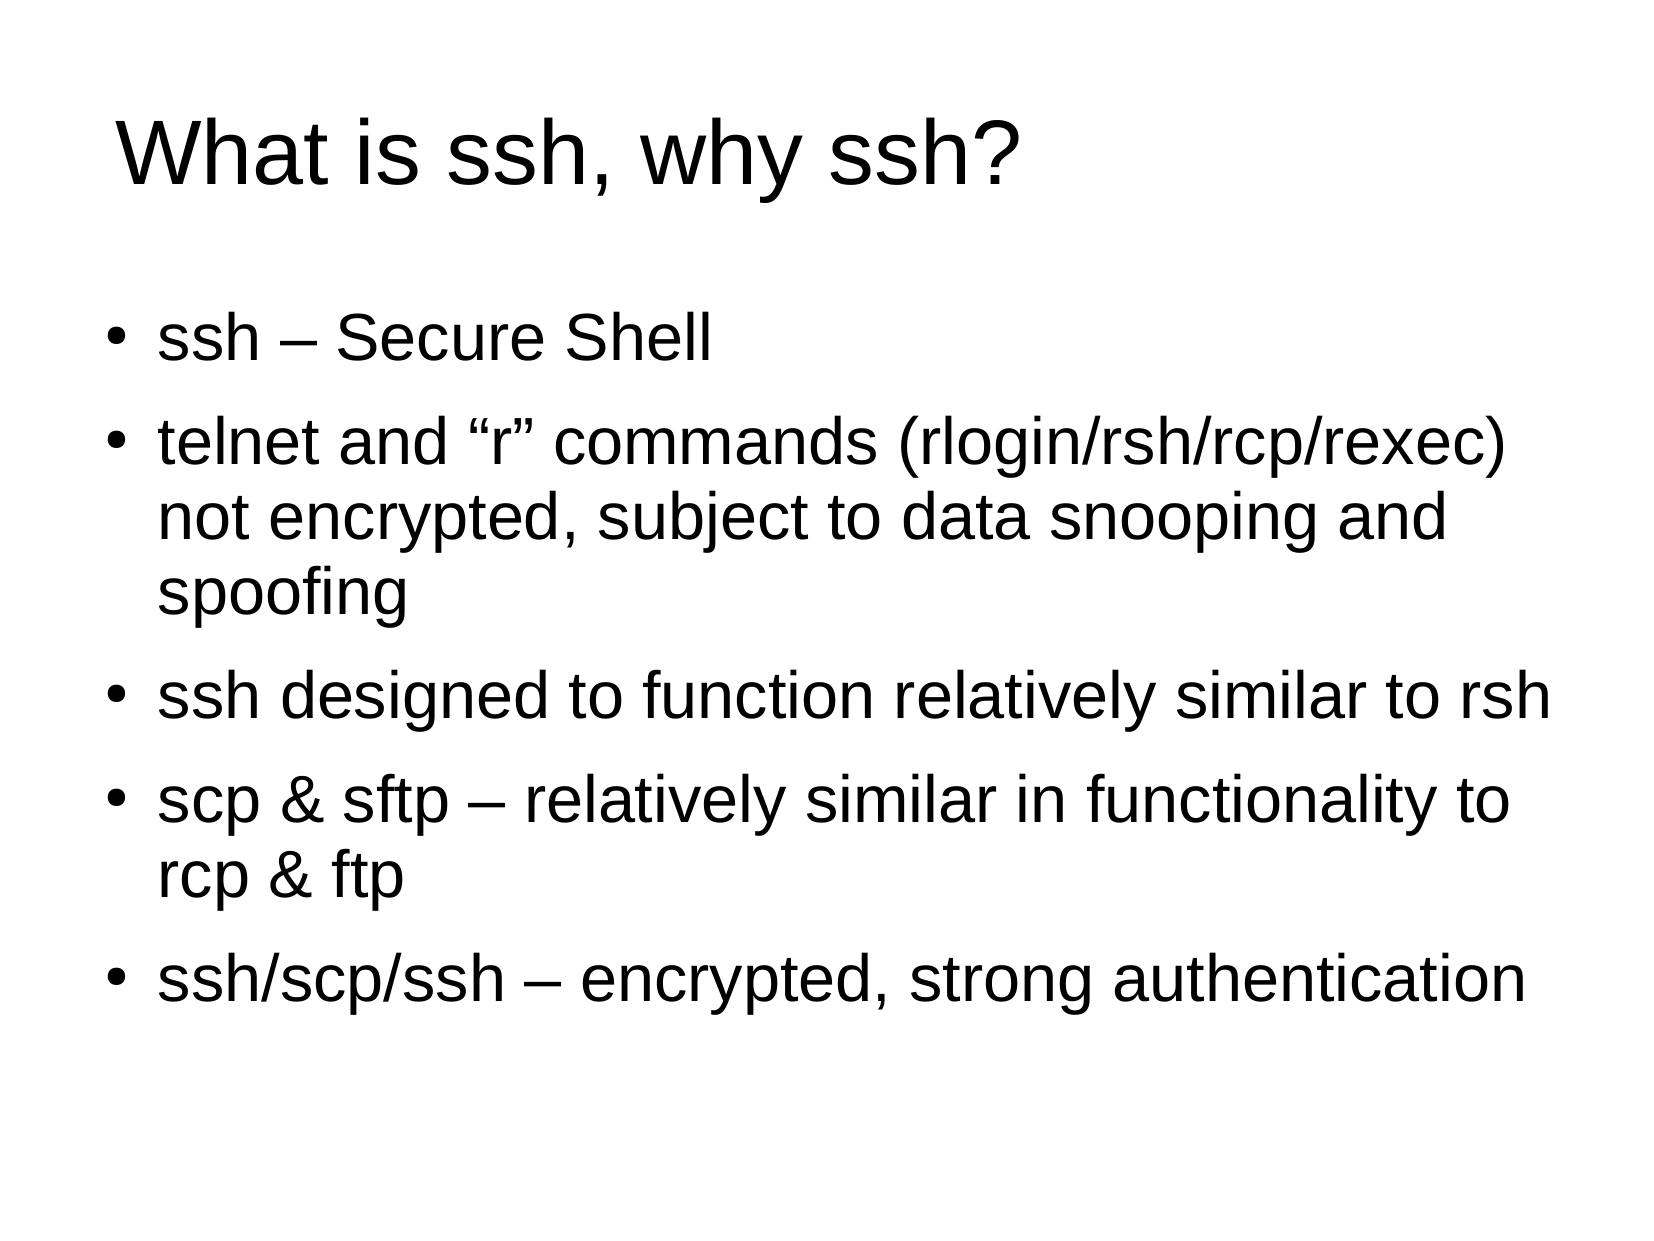

# What is ssh, why ssh?
ssh – Secure Shell
telnet and “r” commands (rlogin/rsh/rcp/rexec) not encrypted, subject to data snooping and spoofing
ssh designed to function relatively similar to rsh
scp & sftp – relatively similar in functionality to rcp & ftp
ssh/scp/ssh – encrypted, strong authentication